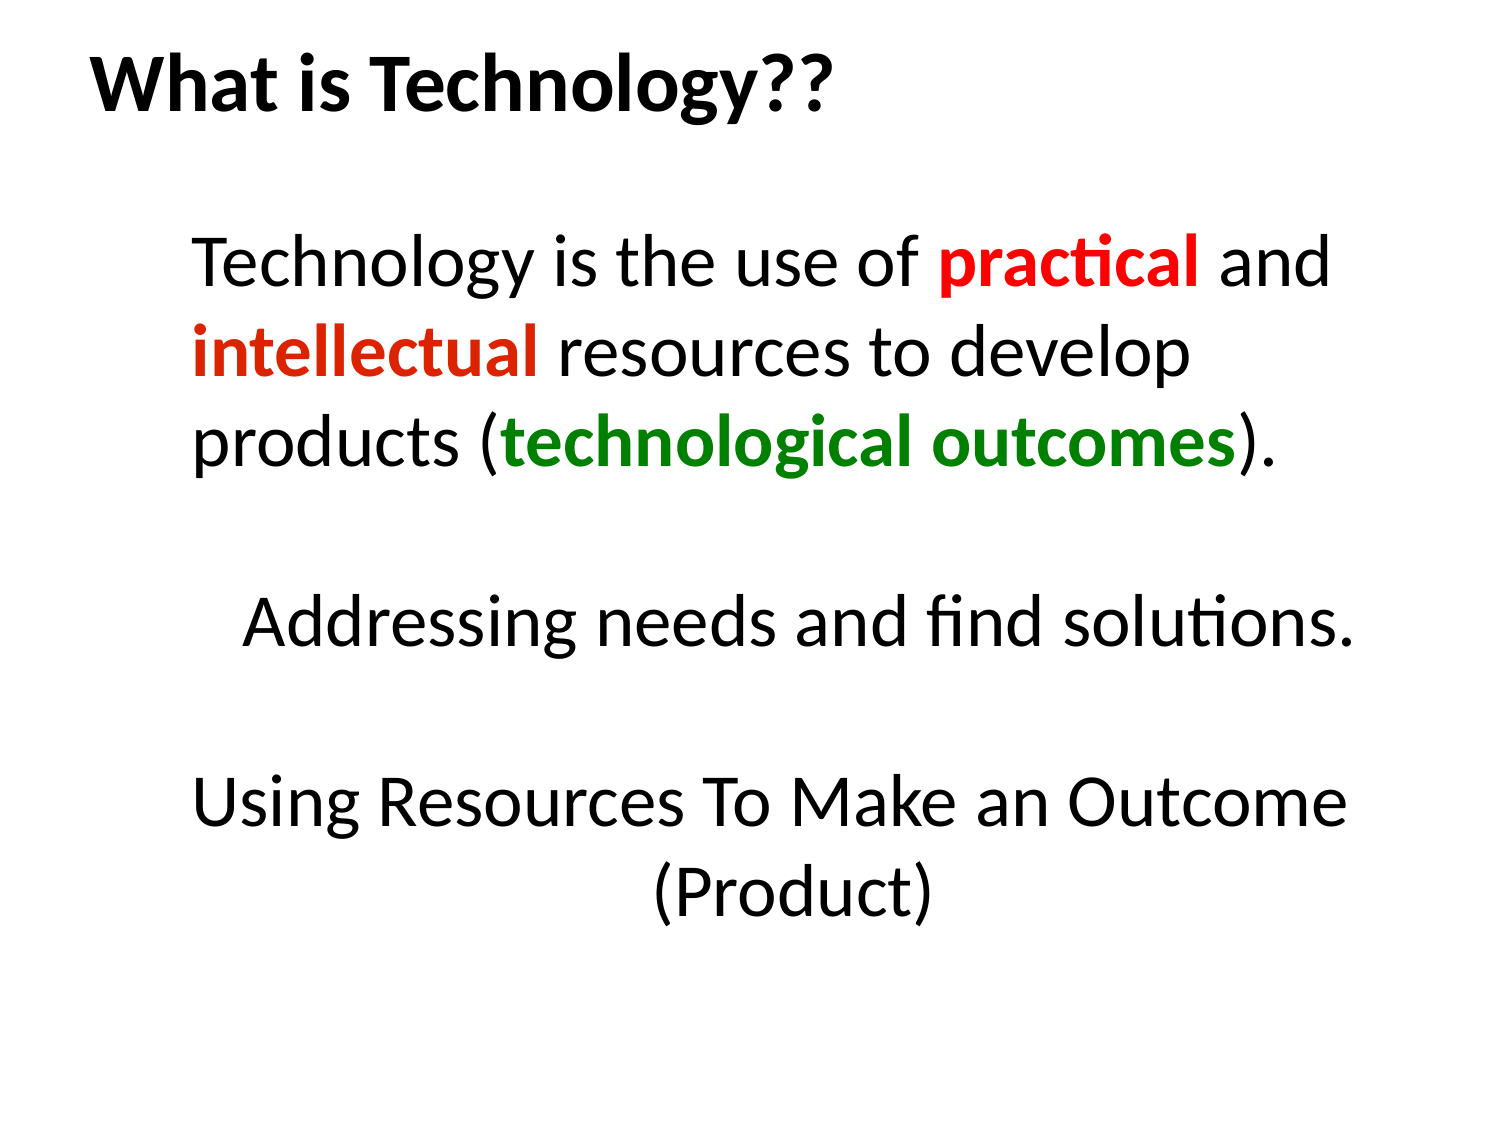

What is Technology??
Technology is the use of practical and intellectual resources to develop products (technological outcomes).
 Addressing needs and find solutions.
Using Resources To Make an Outcome
(Product)